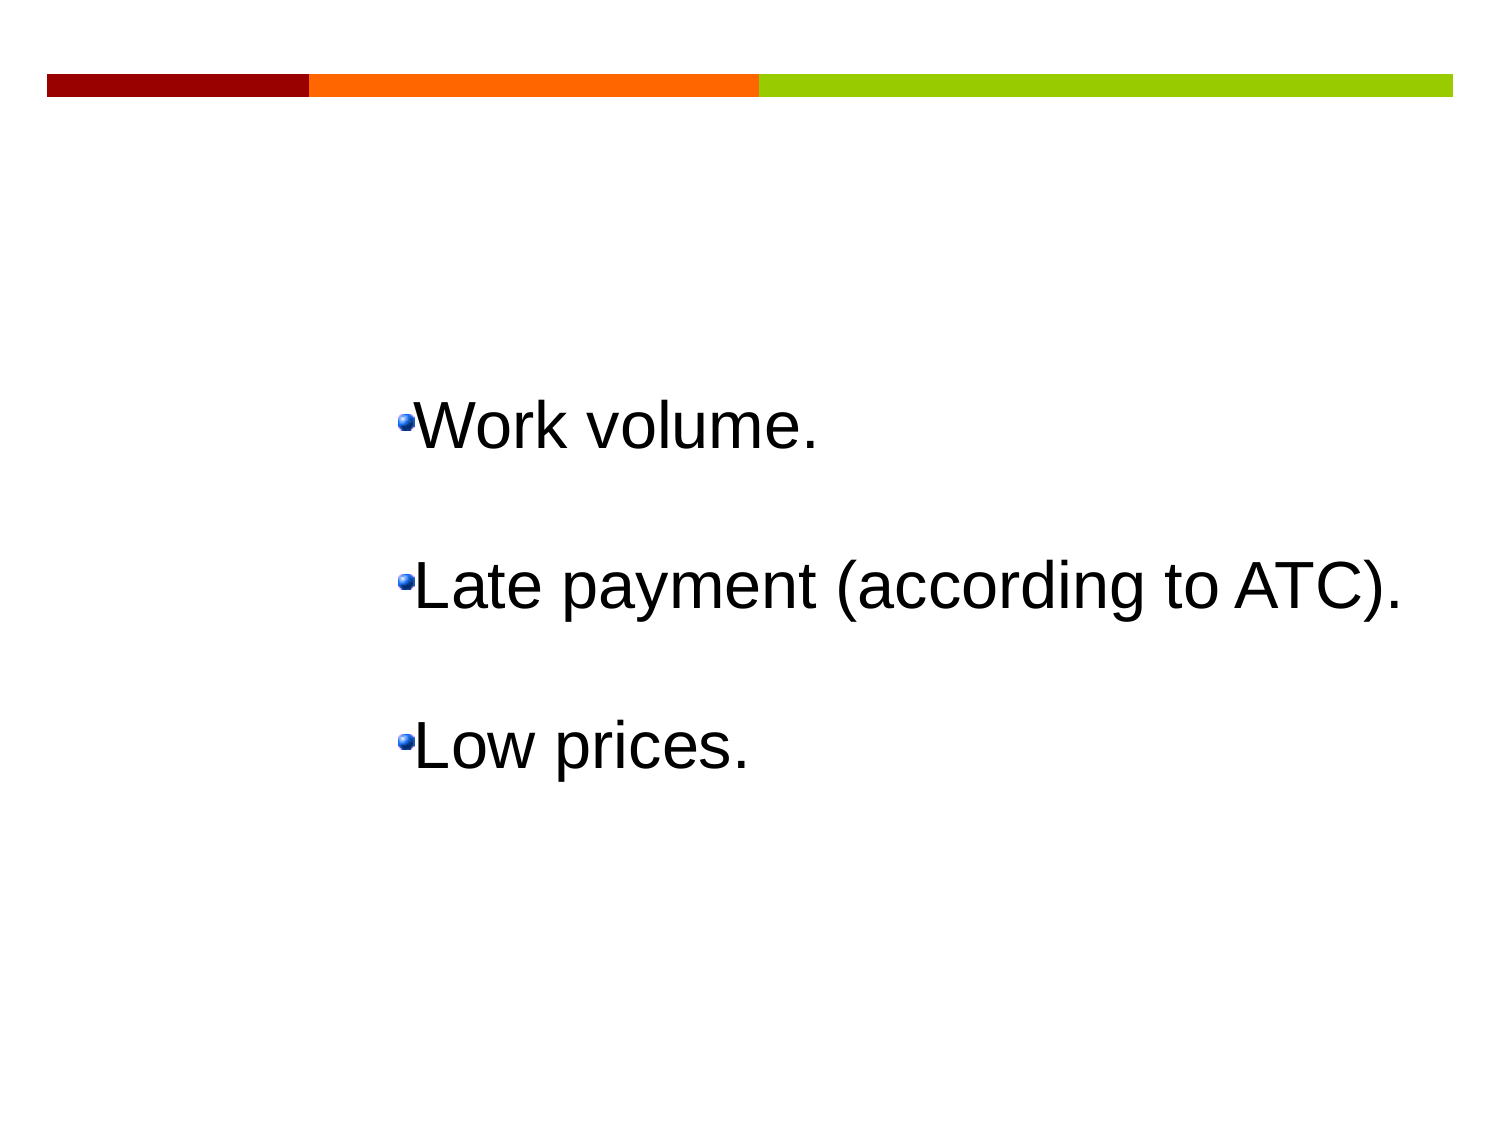

CONSEQUENCES FOR TRANSLATORS
Work volume.
Late payment (according to ATC).
Low prices.